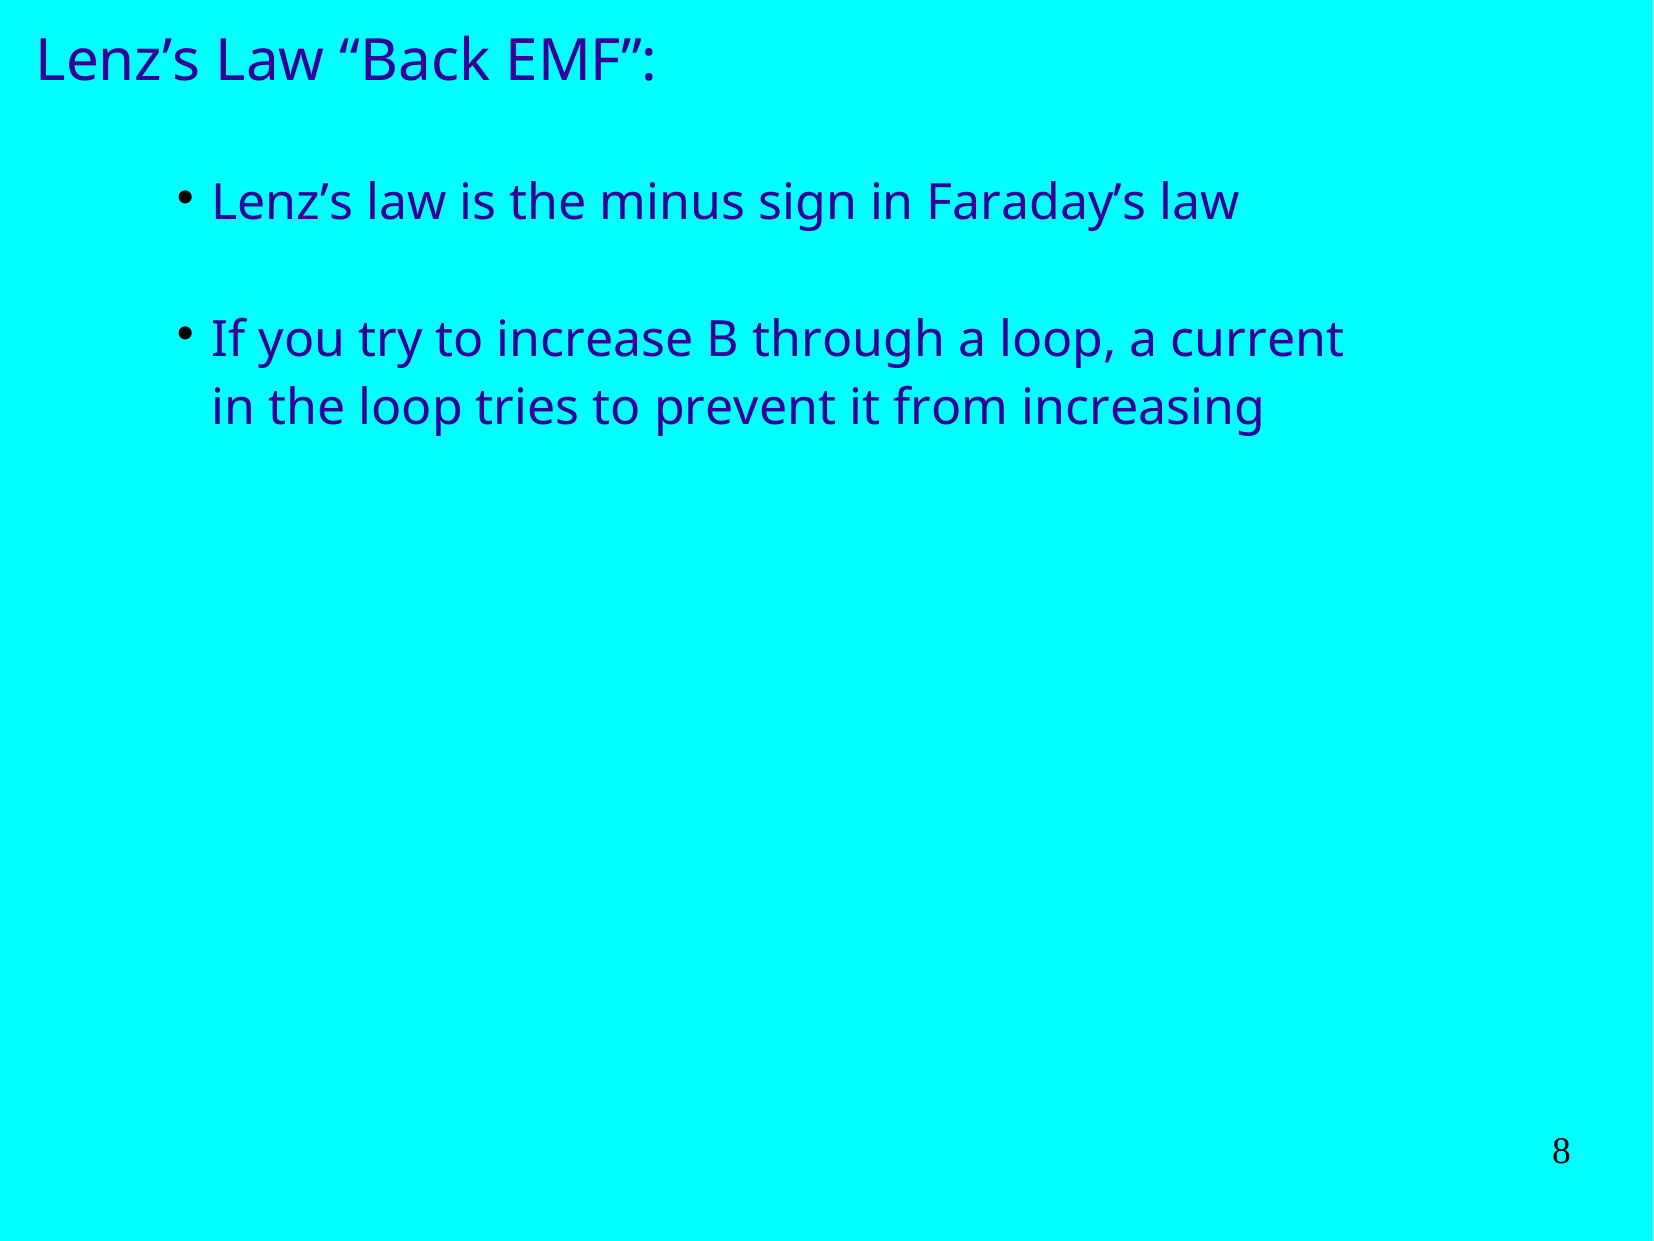

Lenz’s Law “Back EMF”:
Lenz’s law is the minus sign in Faraday’s law
If you try to increase B through a loop, a current
in the loop tries to prevent it from increasing
8